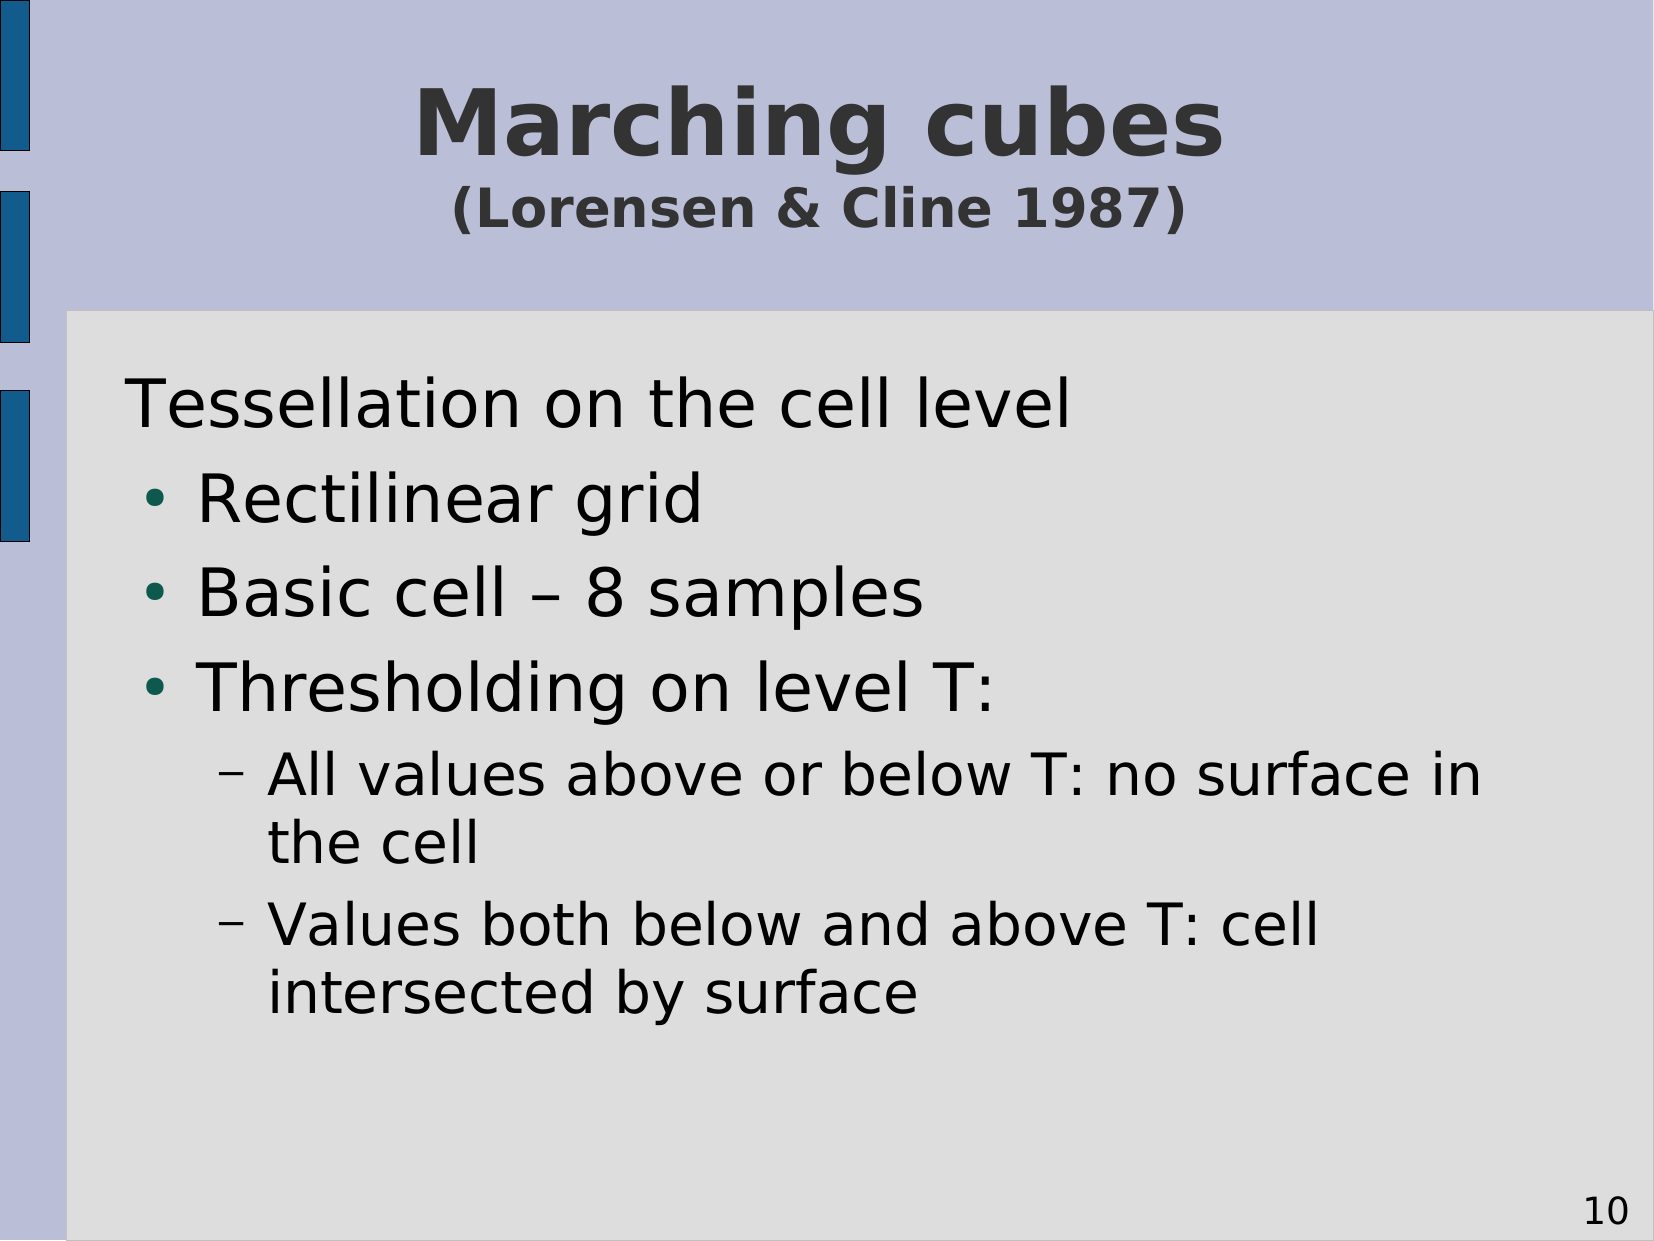

# Marching cubes (Lorensen & Cline 1987)
Tessellation on the cell level
Rectilinear grid
Basic cell – 8 samples
Thresholding on level T:
All values above or below T: no surface in the cell
Values both below and above T: cell intersected by surface